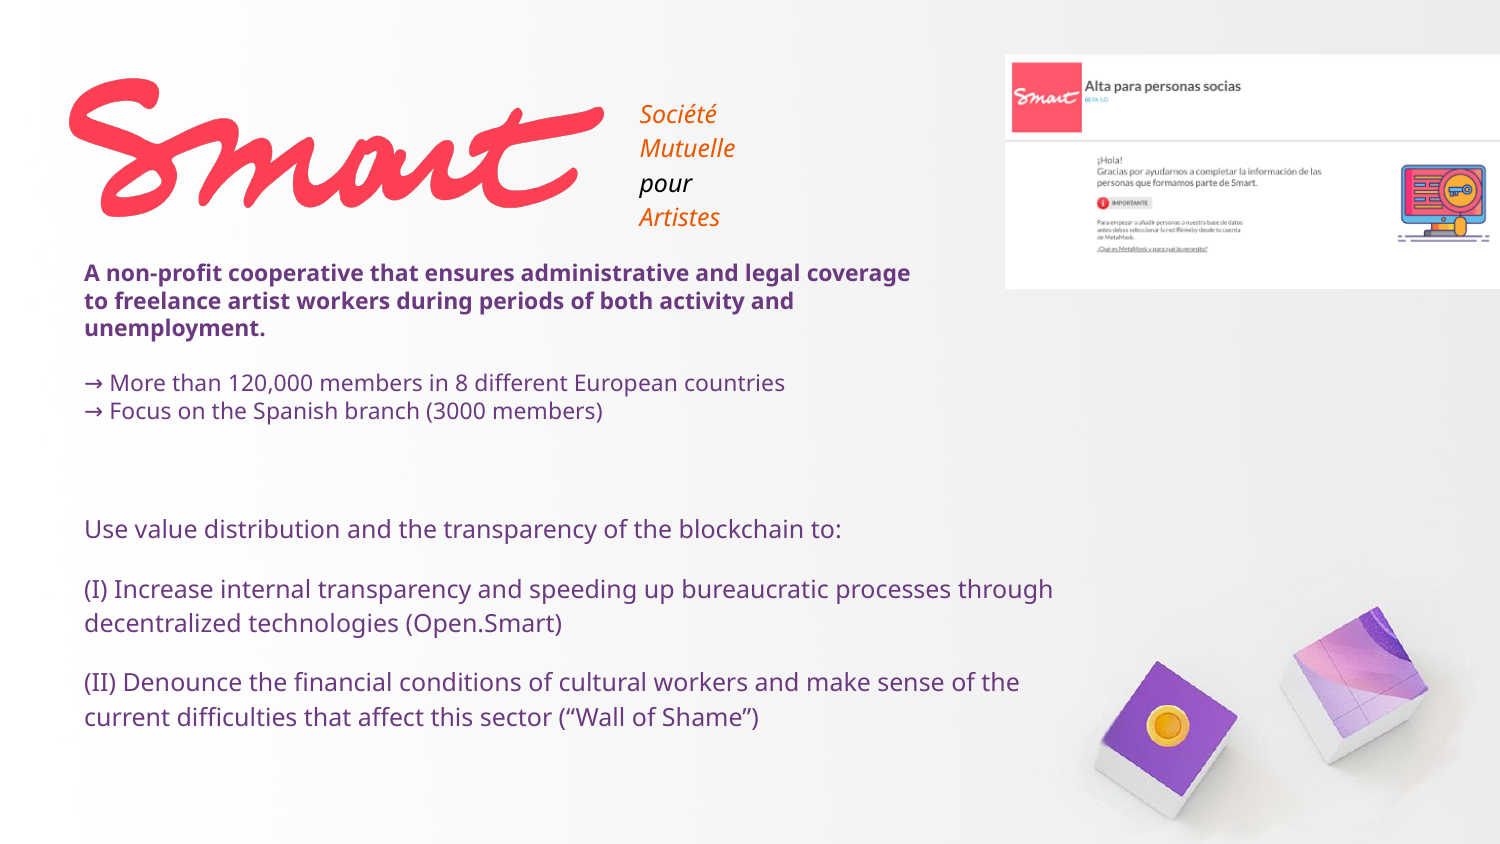

Société
Mutuelle
pour
Artistes
# A non-profit cooperative that ensures administrative and legal coverage to freelance artist workers during periods of both activity and unemployment. → More than 120,000 members in 8 different European countries → Focus on the Spanish branch (3000 members)
Use value distribution and the transparency of the blockchain to:
(I) Increase internal transparency and speeding up bureaucratic processes through decentralized technologies (Open.Smart)
(II) Denounce the financial conditions of cultural workers and make sense of the current difficulties that affect this sector (“Wall of Shame”)